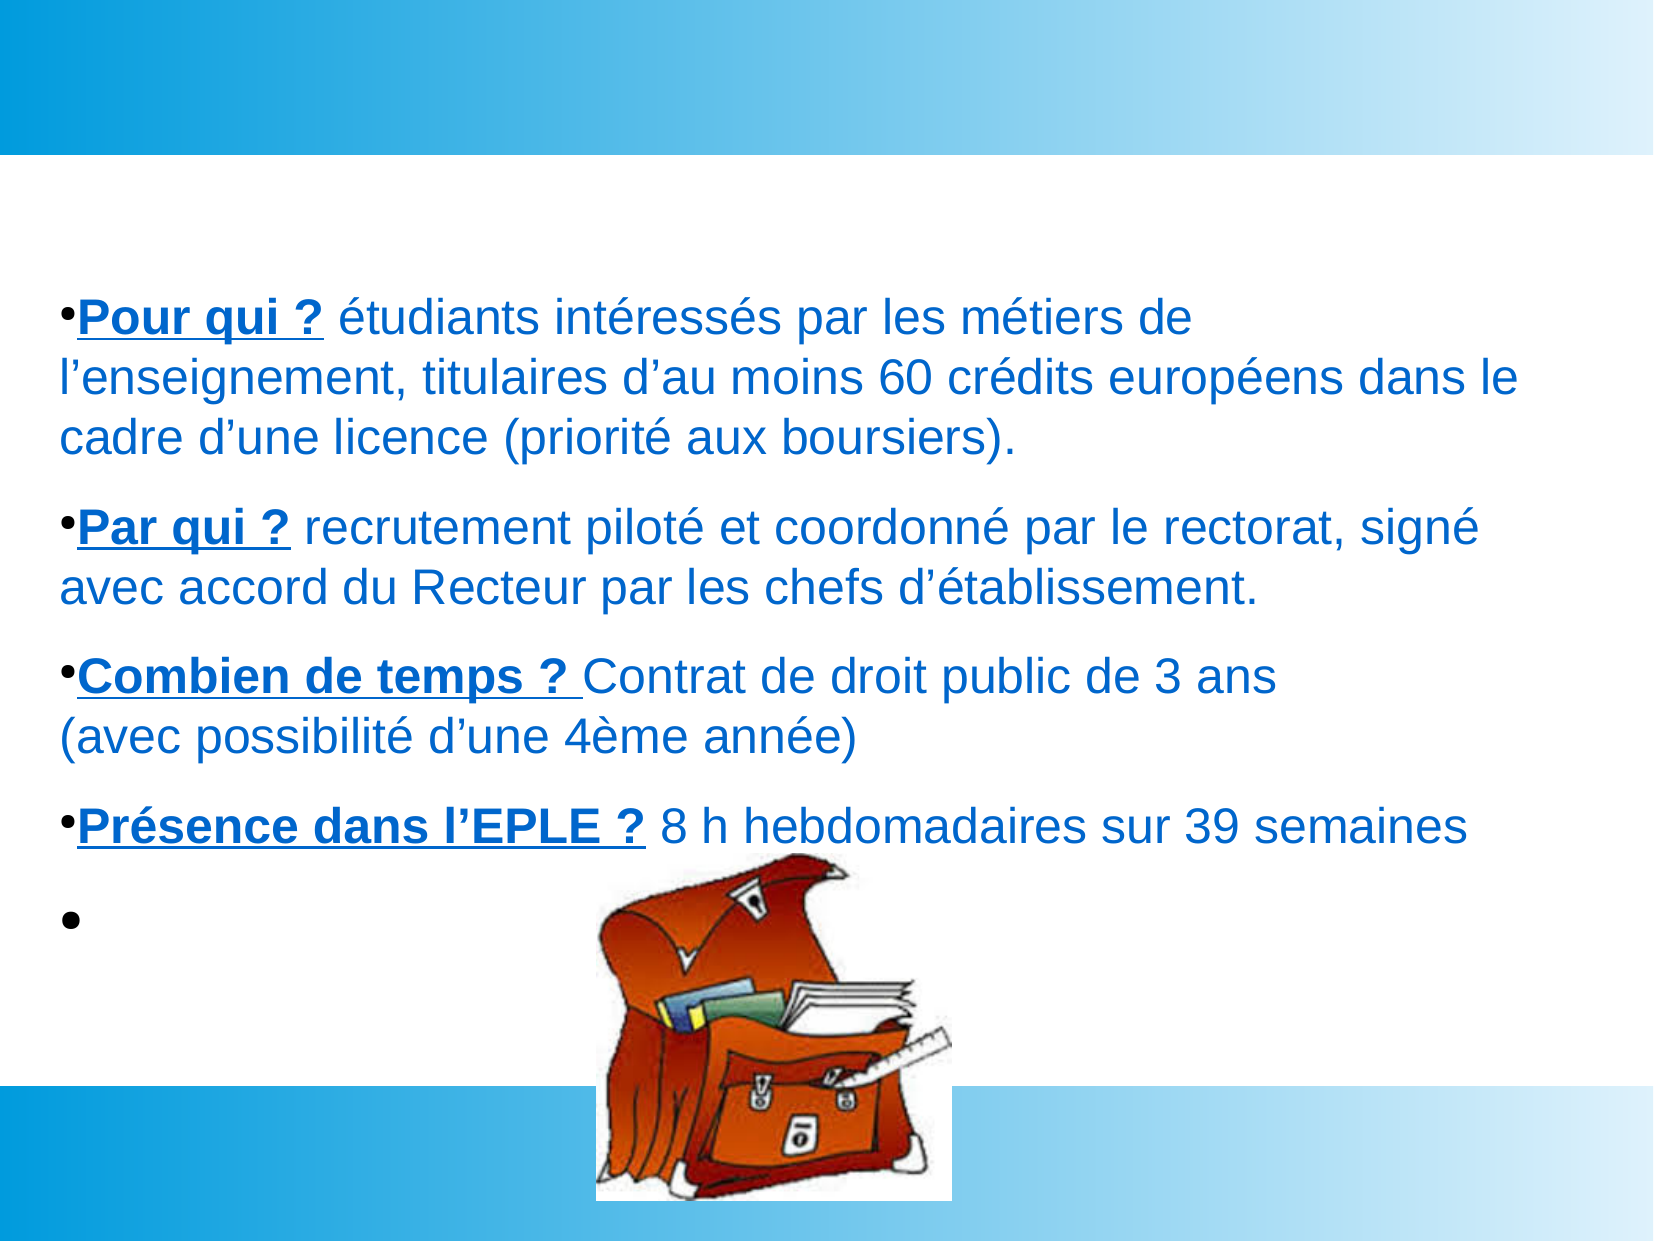

# Pour qui ? étudiants intéressés par les métiers de l’enseignement, titulaires d’au moins 60 crédits européens dans le cadre d’une licence (priorité aux boursiers).
Par qui ? recrutement piloté et coordonné par le rectorat, signé avec accord du Recteur par les chefs d’établissement.
Combien de temps ? Contrat de droit public de 3 ans
(avec possibilité d’une 4ème année)
Présence dans l’EPLE ? 8 h hebdomadaires sur 39 semaines